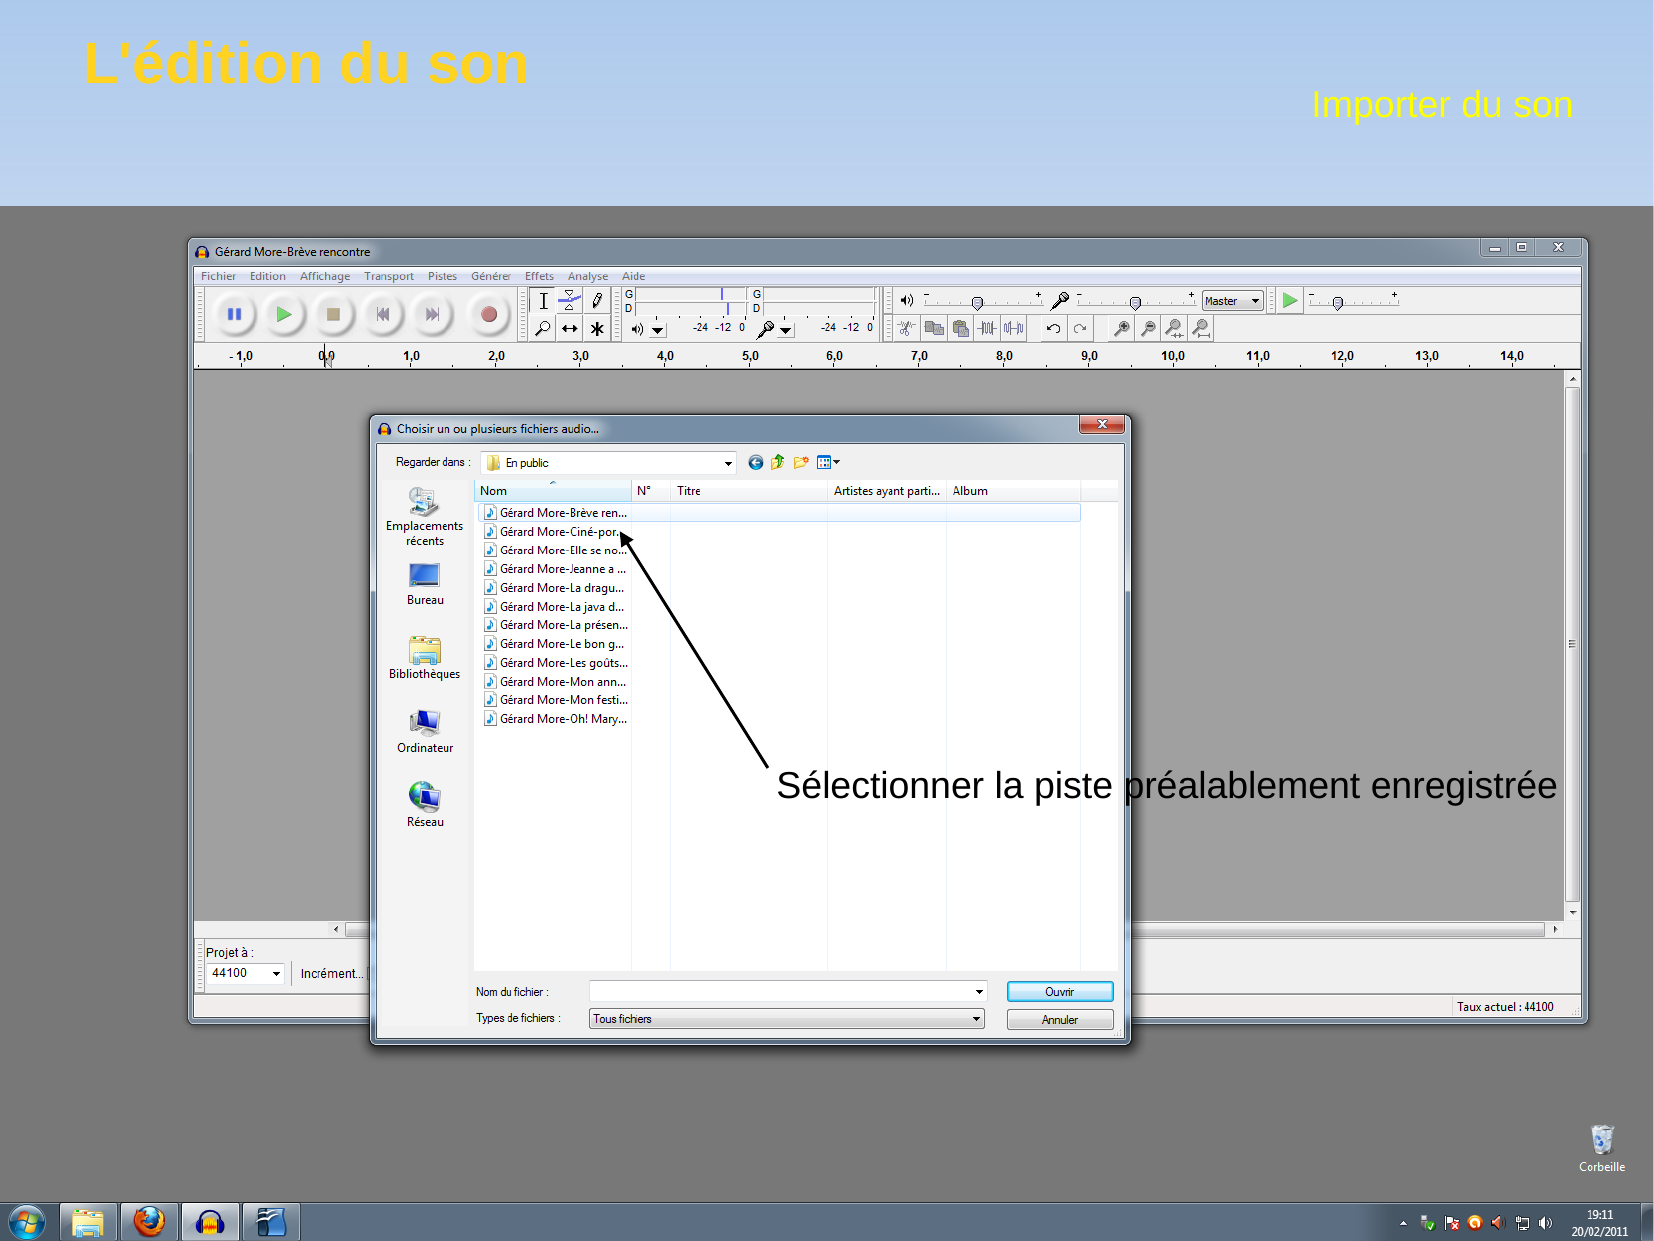

L'édition du son
 Importer du son
#
Sélectionner la piste préalablement enregistrée